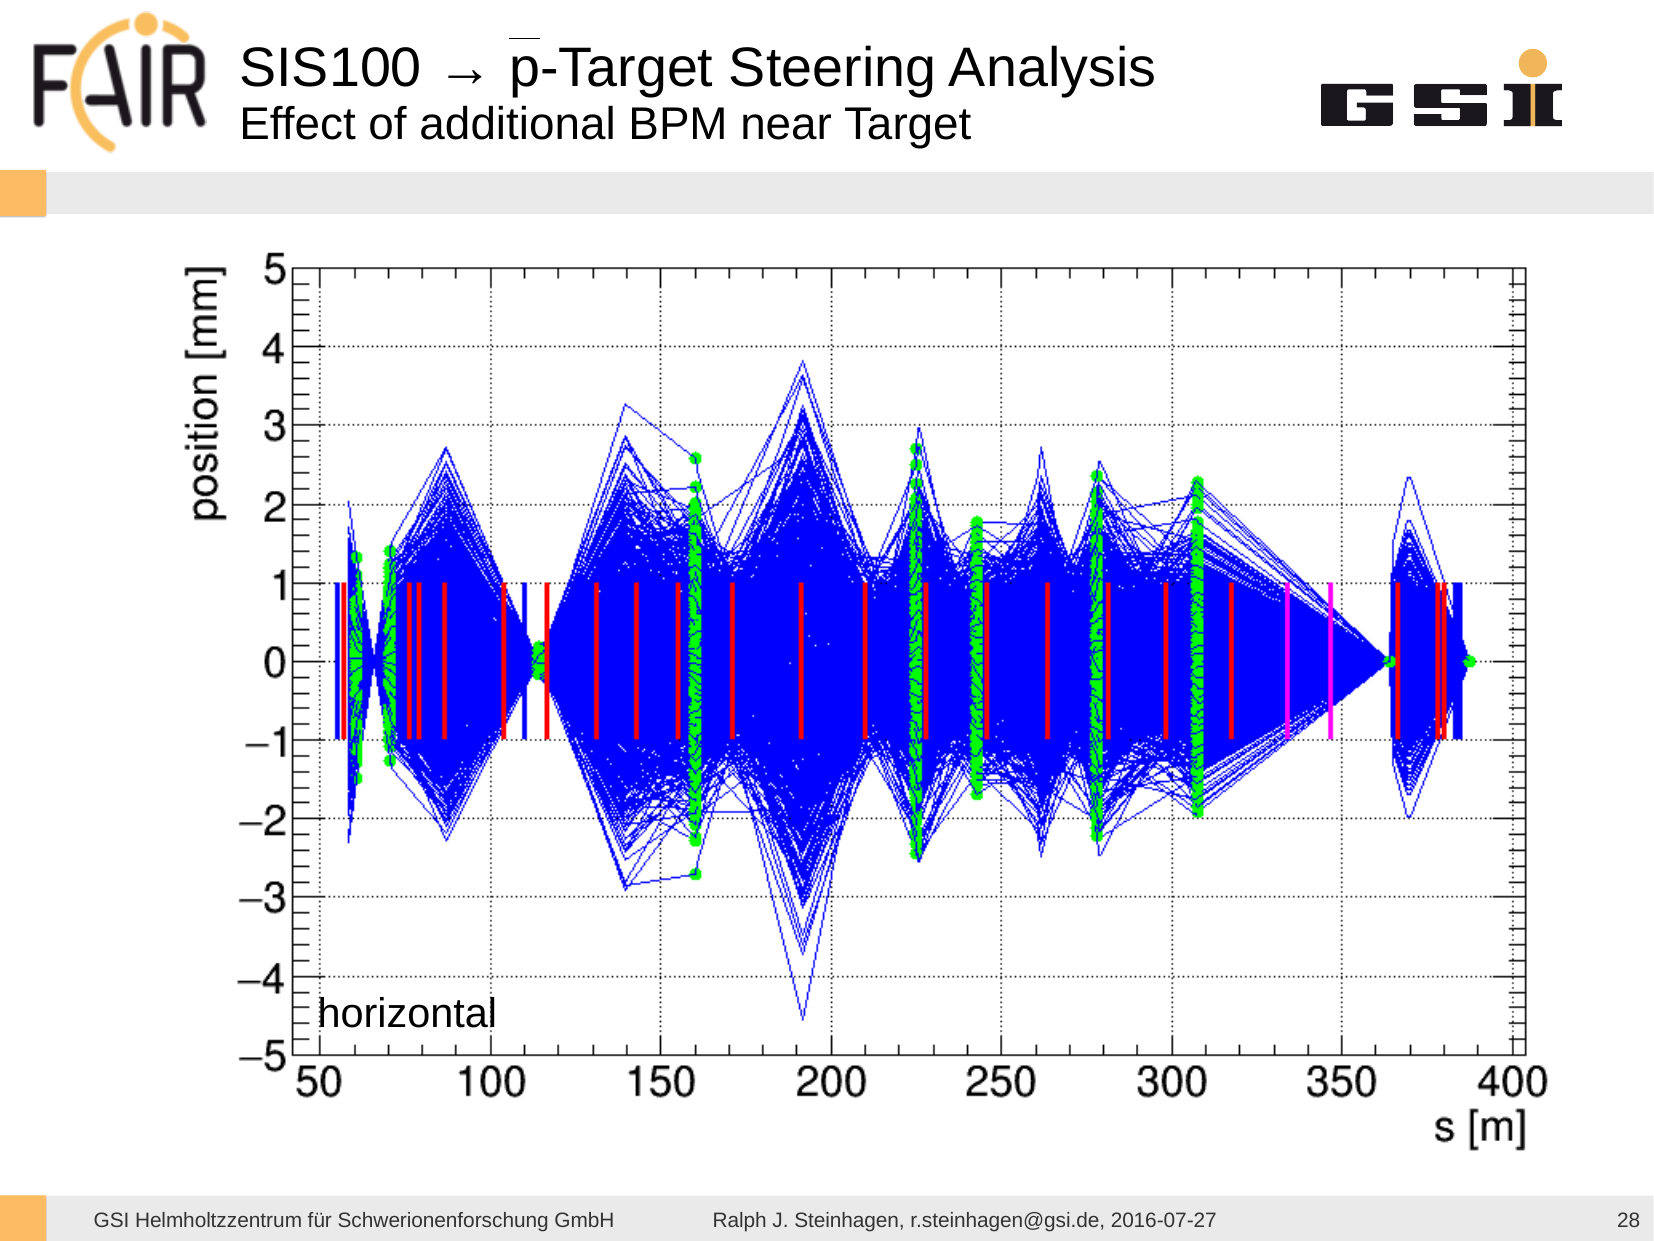

# SIS100 → p-Target Steering Analysis Effect of additional BPM near Target
horizontal